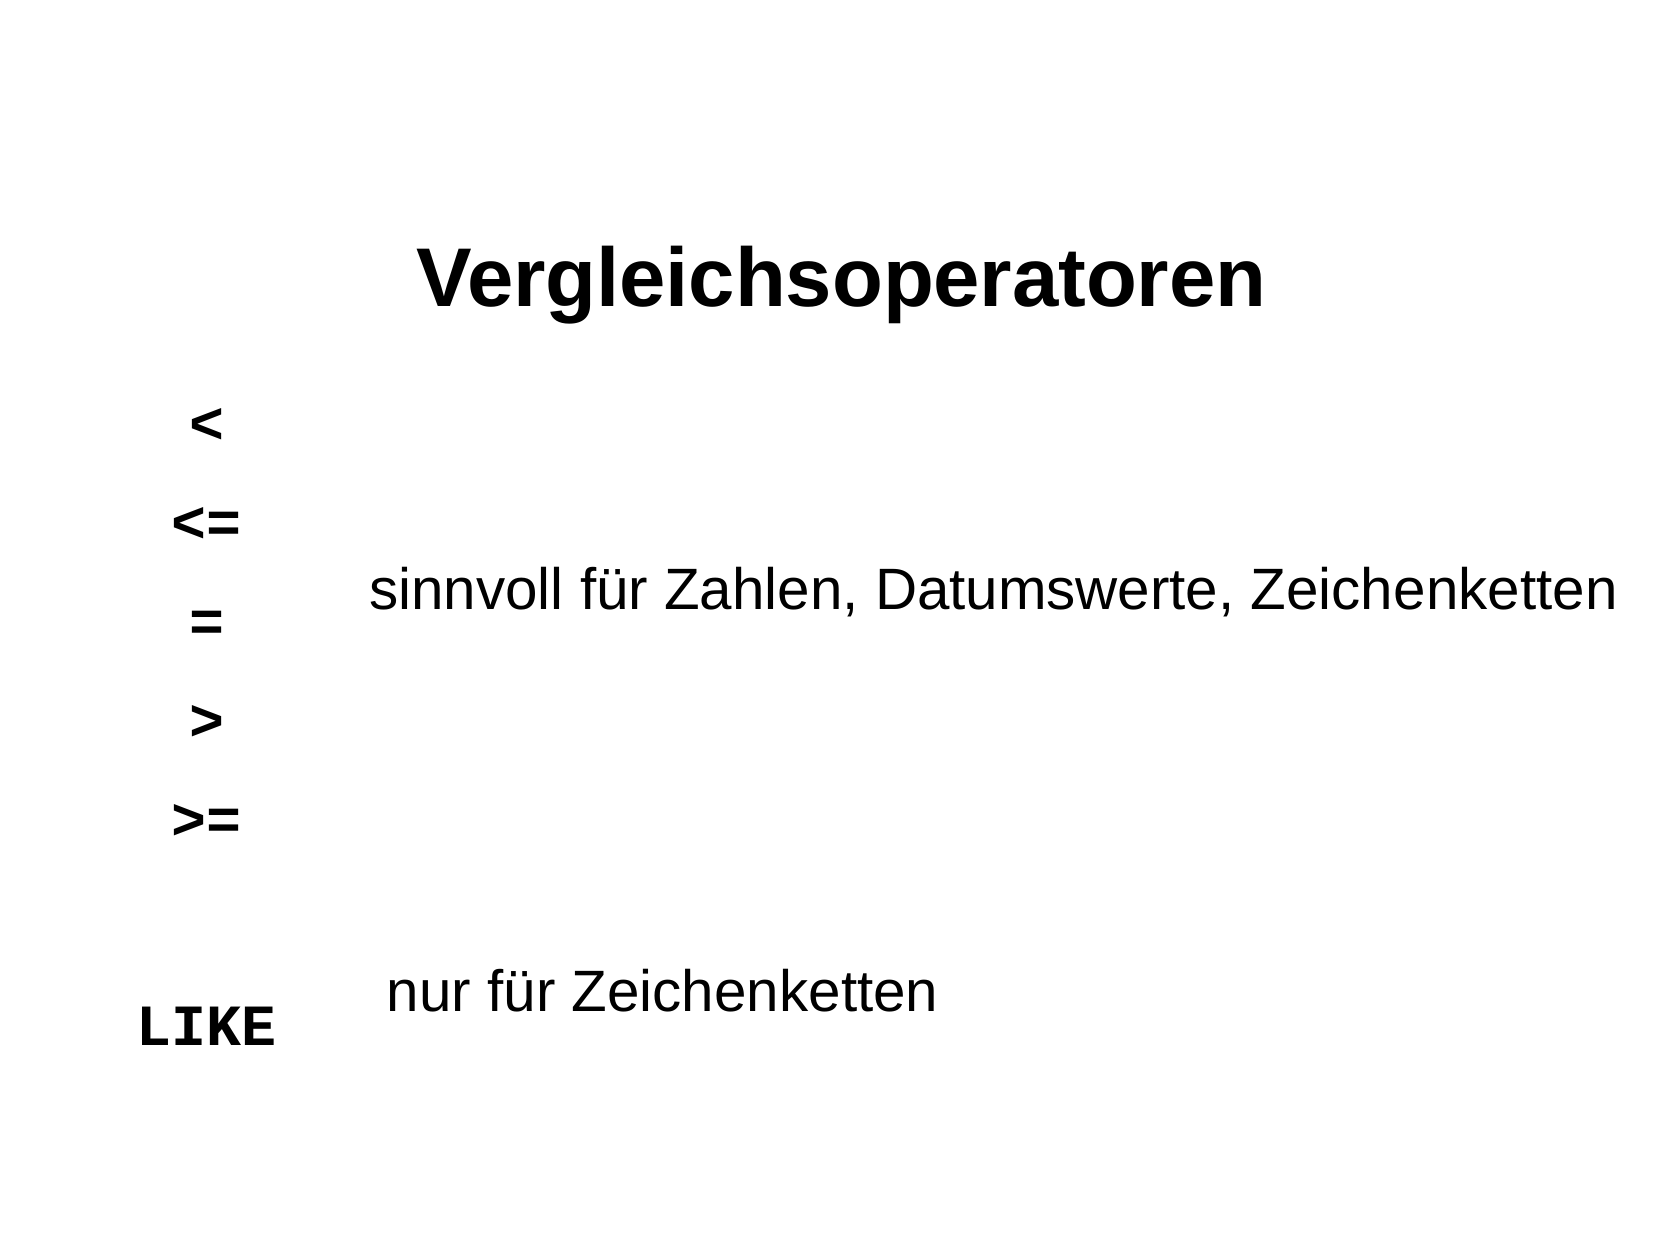

Vergleichsoperatoren
<
<=
=
>
>=
sinnvoll für Zahlen, Datumswerte, Zeichenketten
nur für Zeichenketten
LIKE